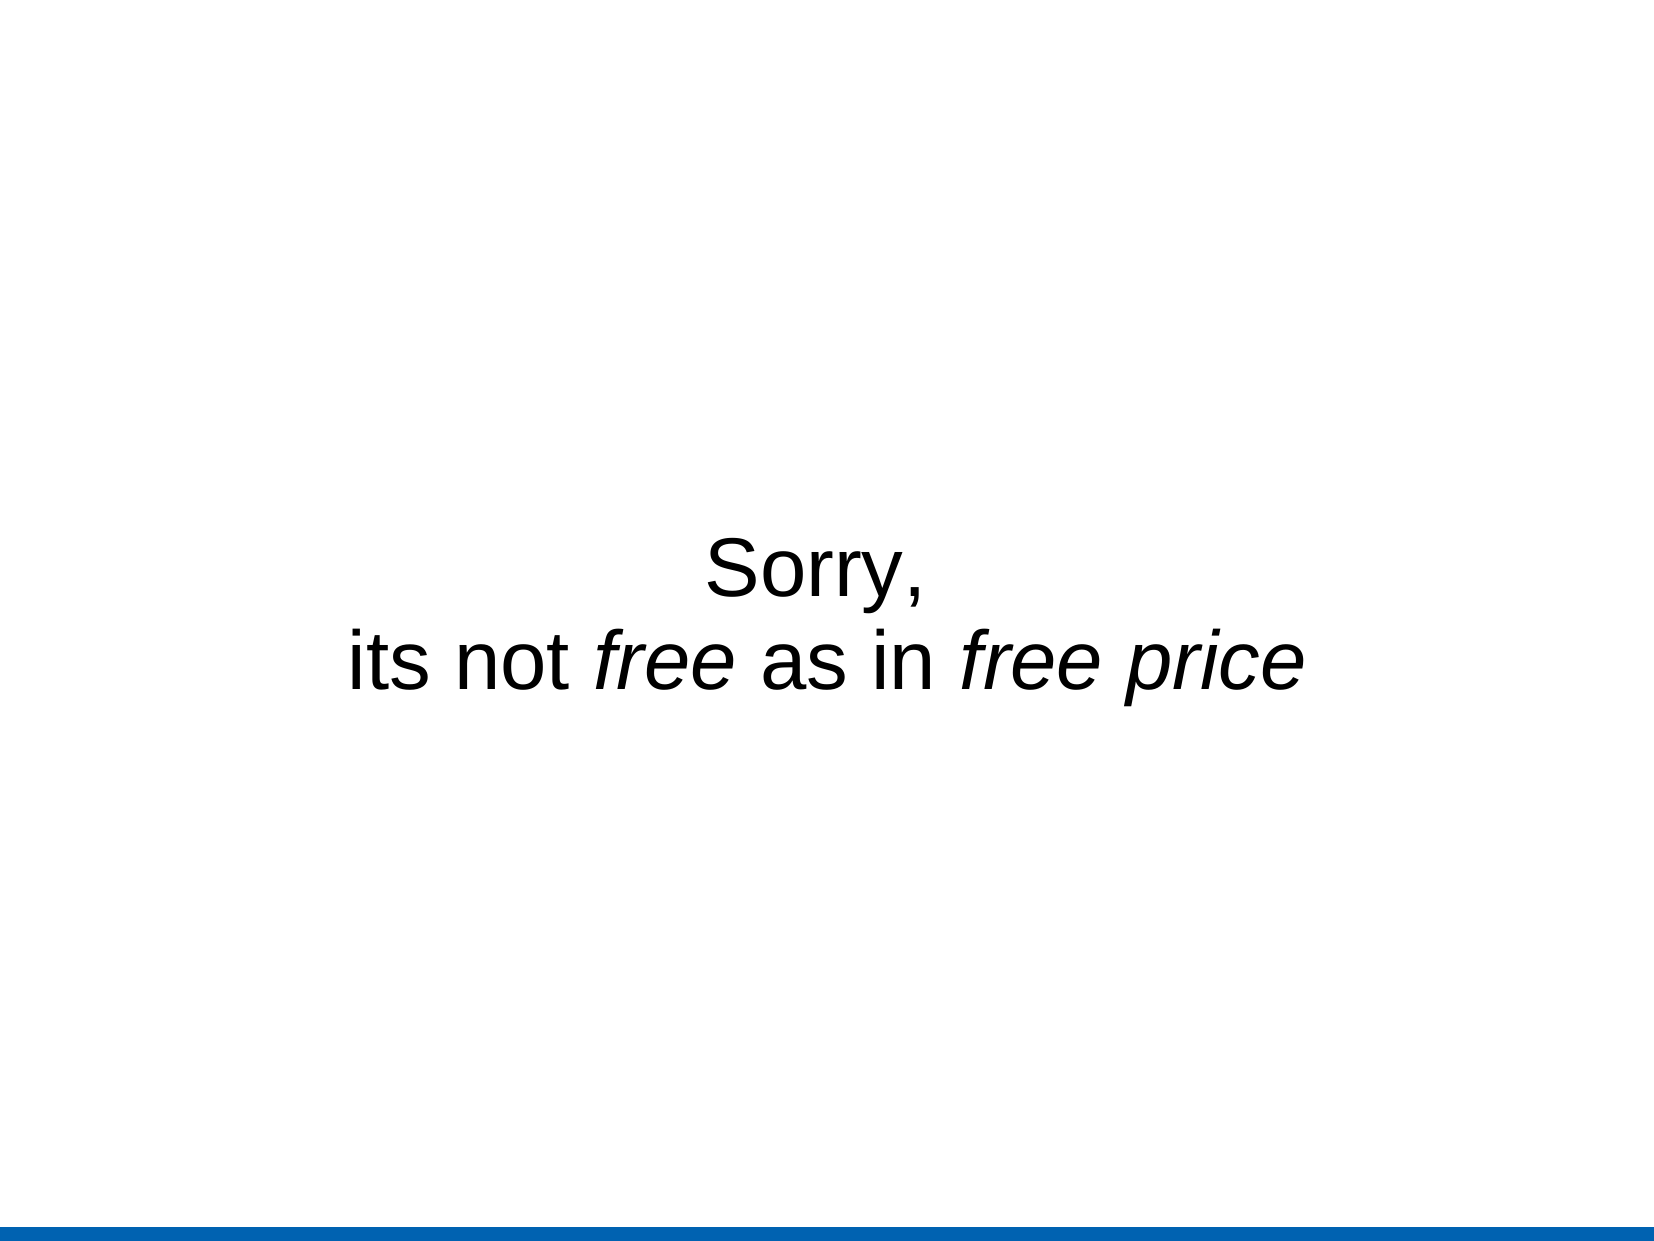

# Sorry,
its not free as in free price